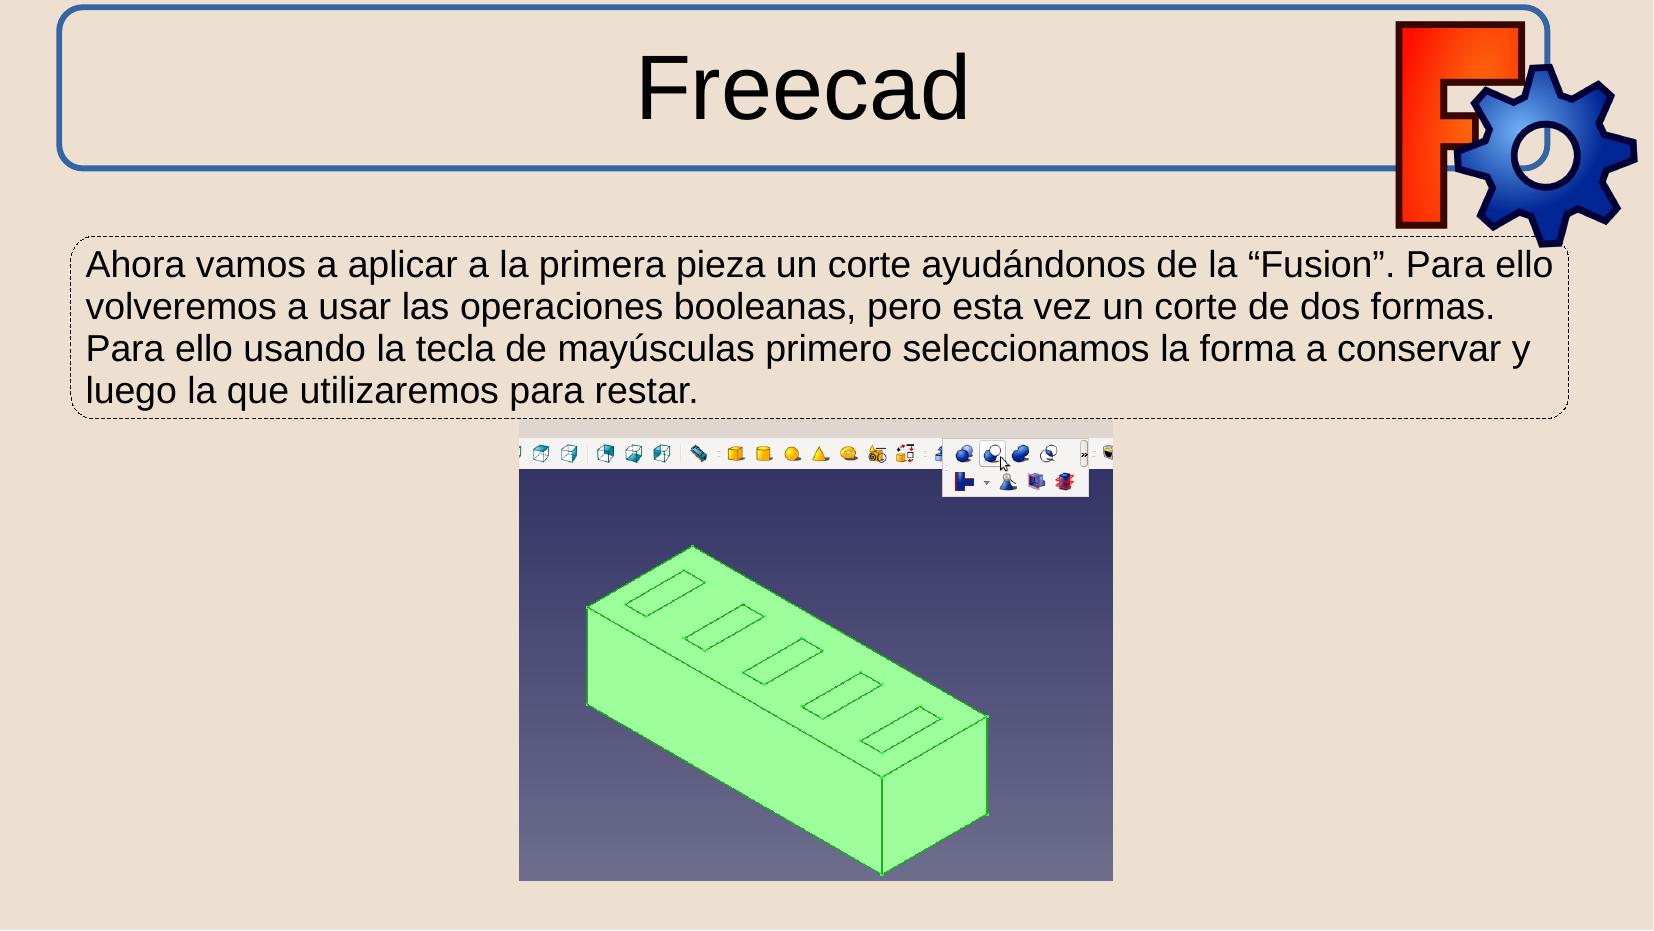

# Freecad
Ahora vamos a aplicar a la primera pieza un corte ayudándonos de la “Fusion”. Para ello
volveremos a usar las operaciones booleanas, pero esta vez un corte de dos formas.
Para ello usando la tecla de mayúsculas primero seleccionamos la forma a conservar y
luego la que utilizaremos para restar.